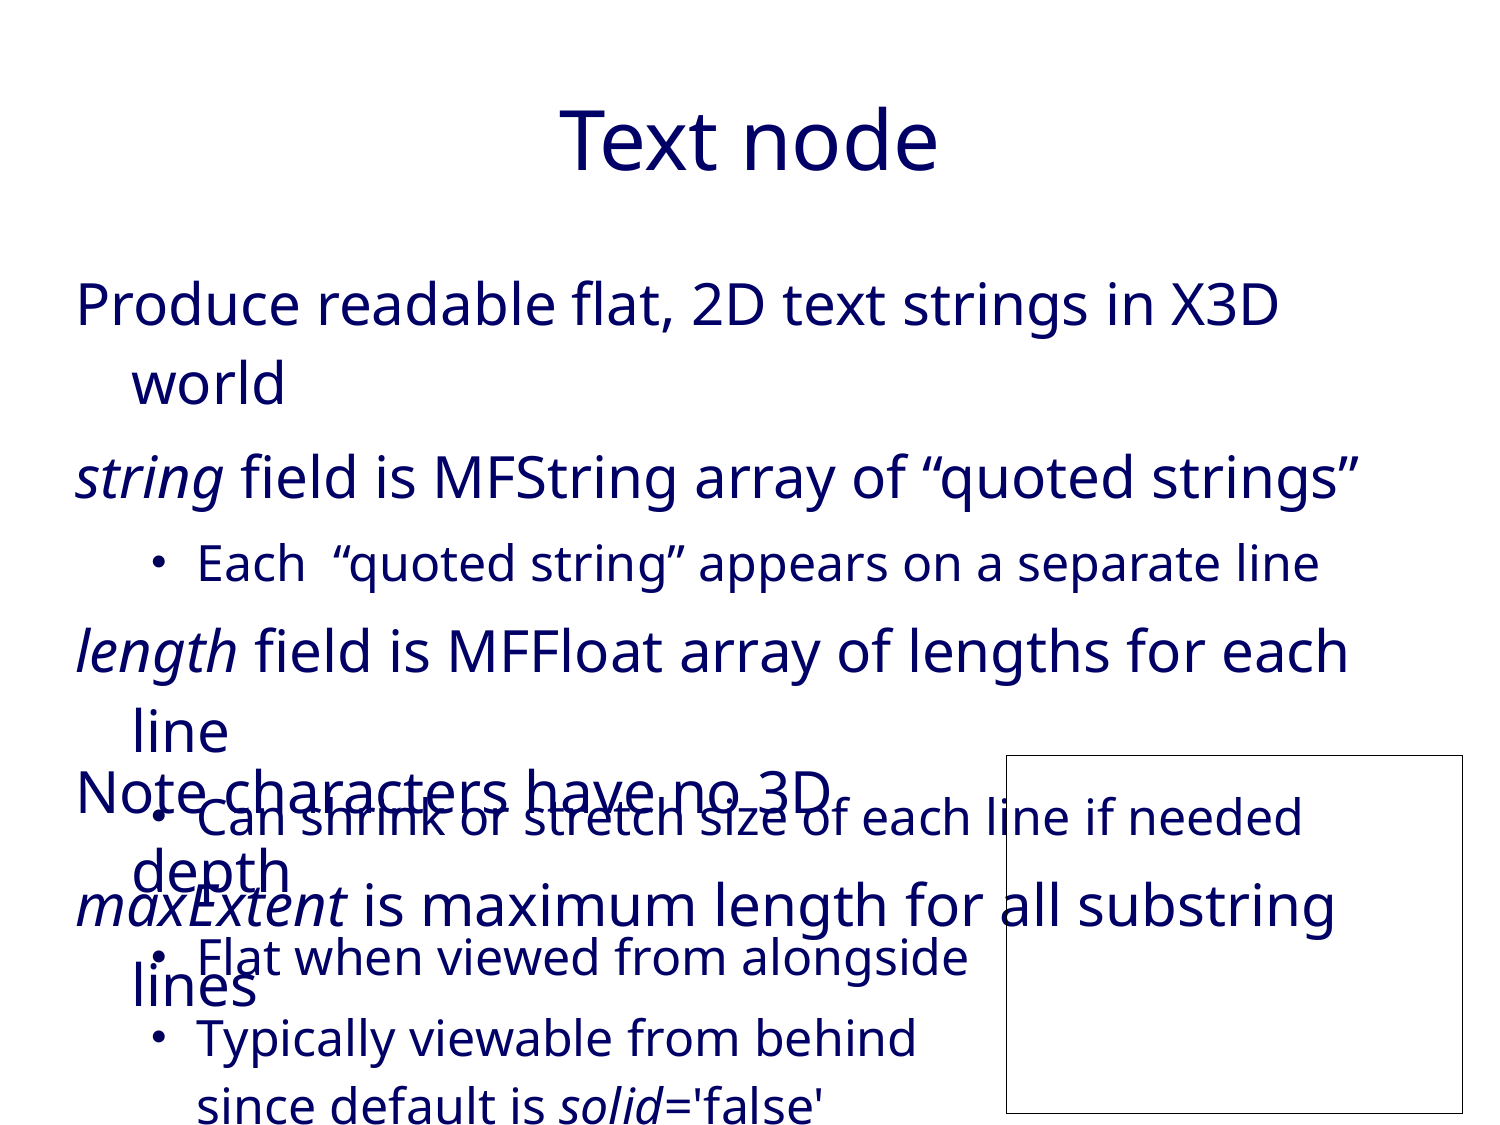

# Text node
Produce readable flat, 2D text strings in X3D world
string field is MFString array of “quoted strings”
Each “quoted string” appears on a separate line
length field is MFFloat array of lengths for each line
Can shrink or stretch size of each line if needed
maxExtent is maximum length for all substring lines
Note characters have no 3D depth
Flat when viewed from alongside
Typically viewable from behind since default is solid='false'
Hint: use Billboard to face user